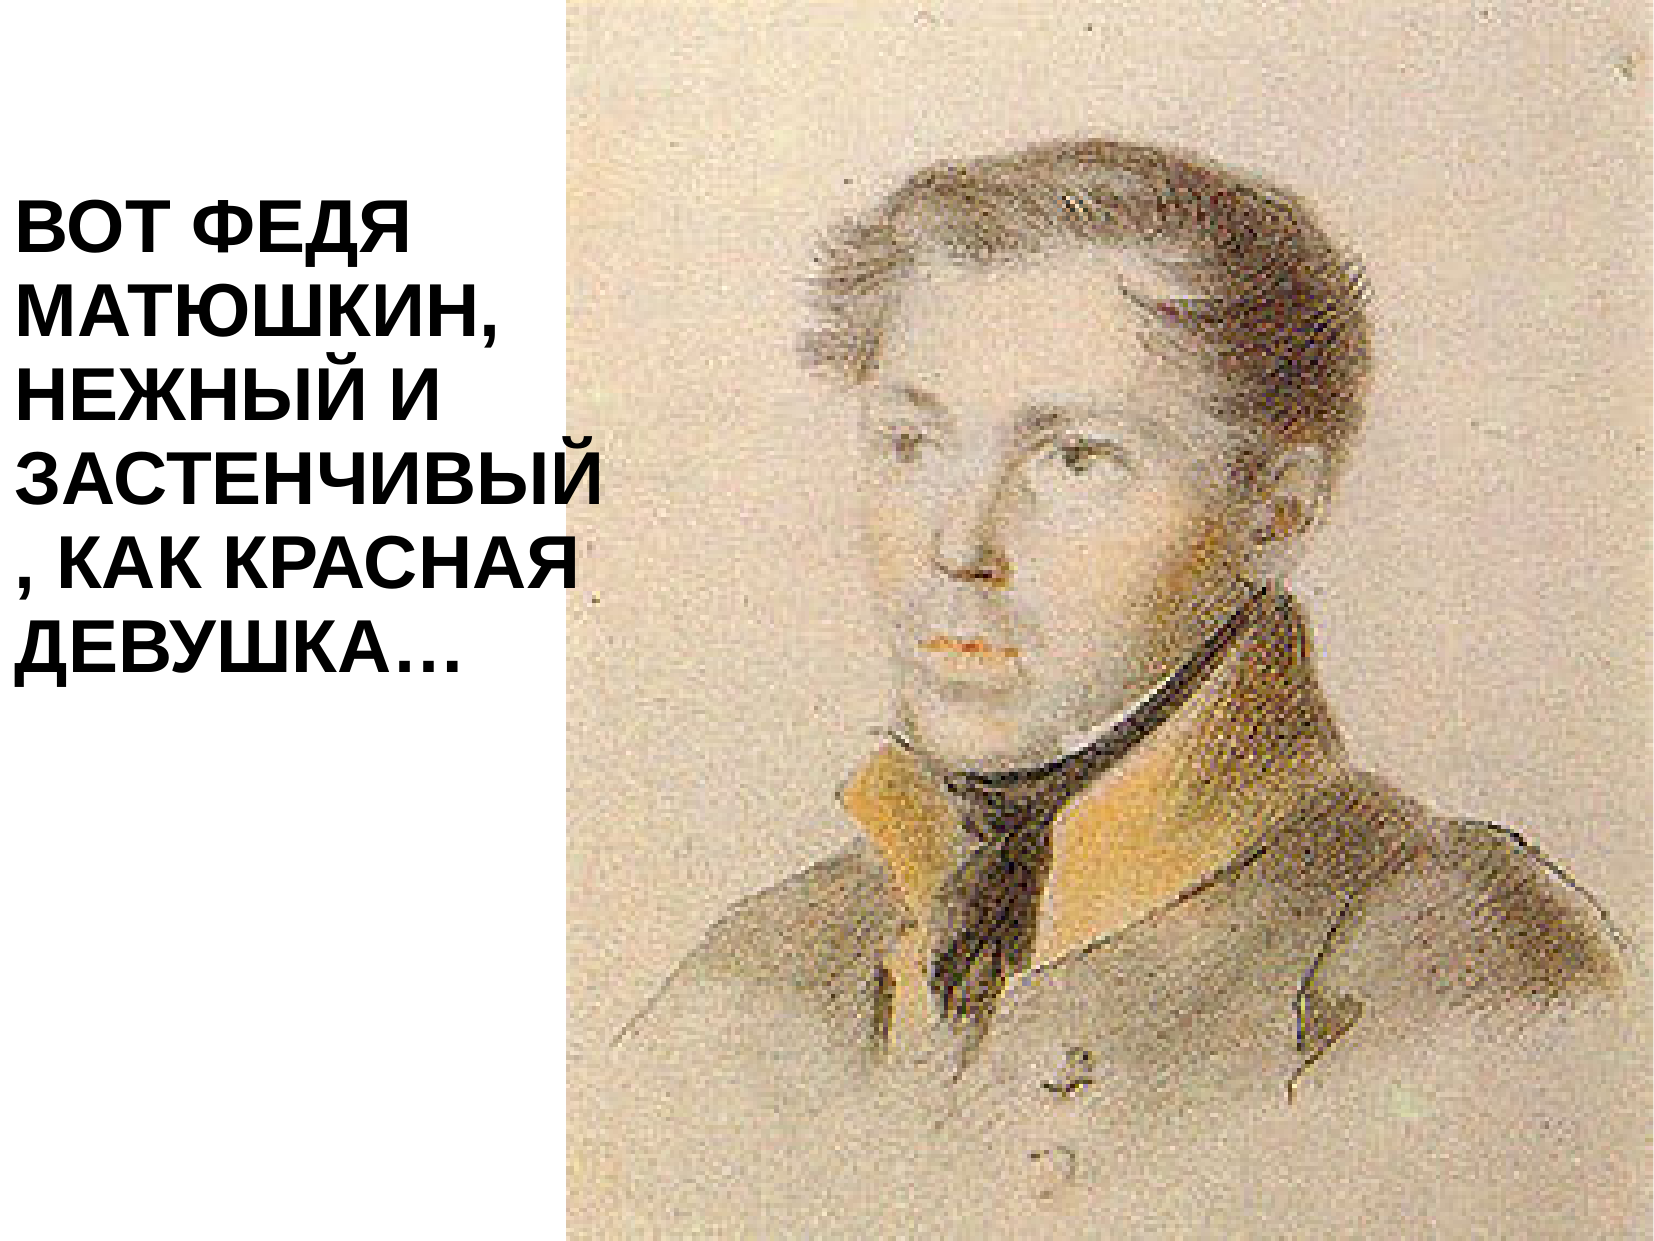

ВОТ ФЕДЯ МАТЮШКИН, НЕЖНЫЙ И ЗАСТЕНЧИВЫЙ, КАК КРАСНАЯ ДЕВУШКА…